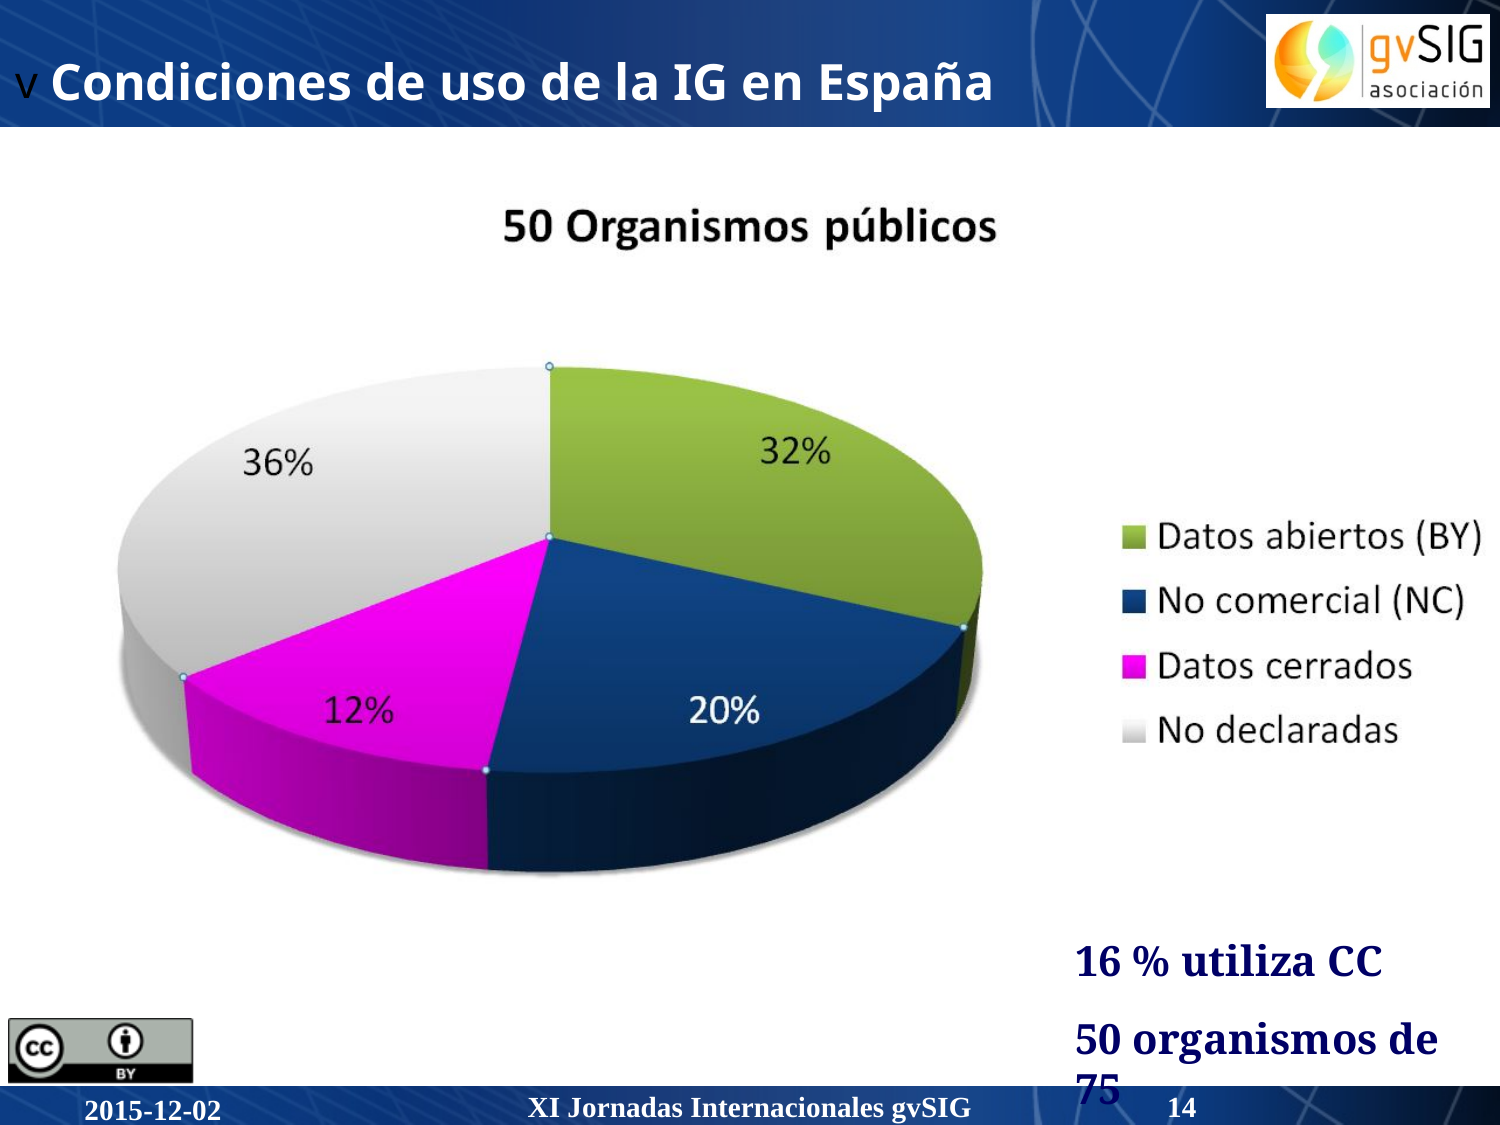

# Condiciones de uso de la IG en España
16 % utiliza CC
50 organismos de 75